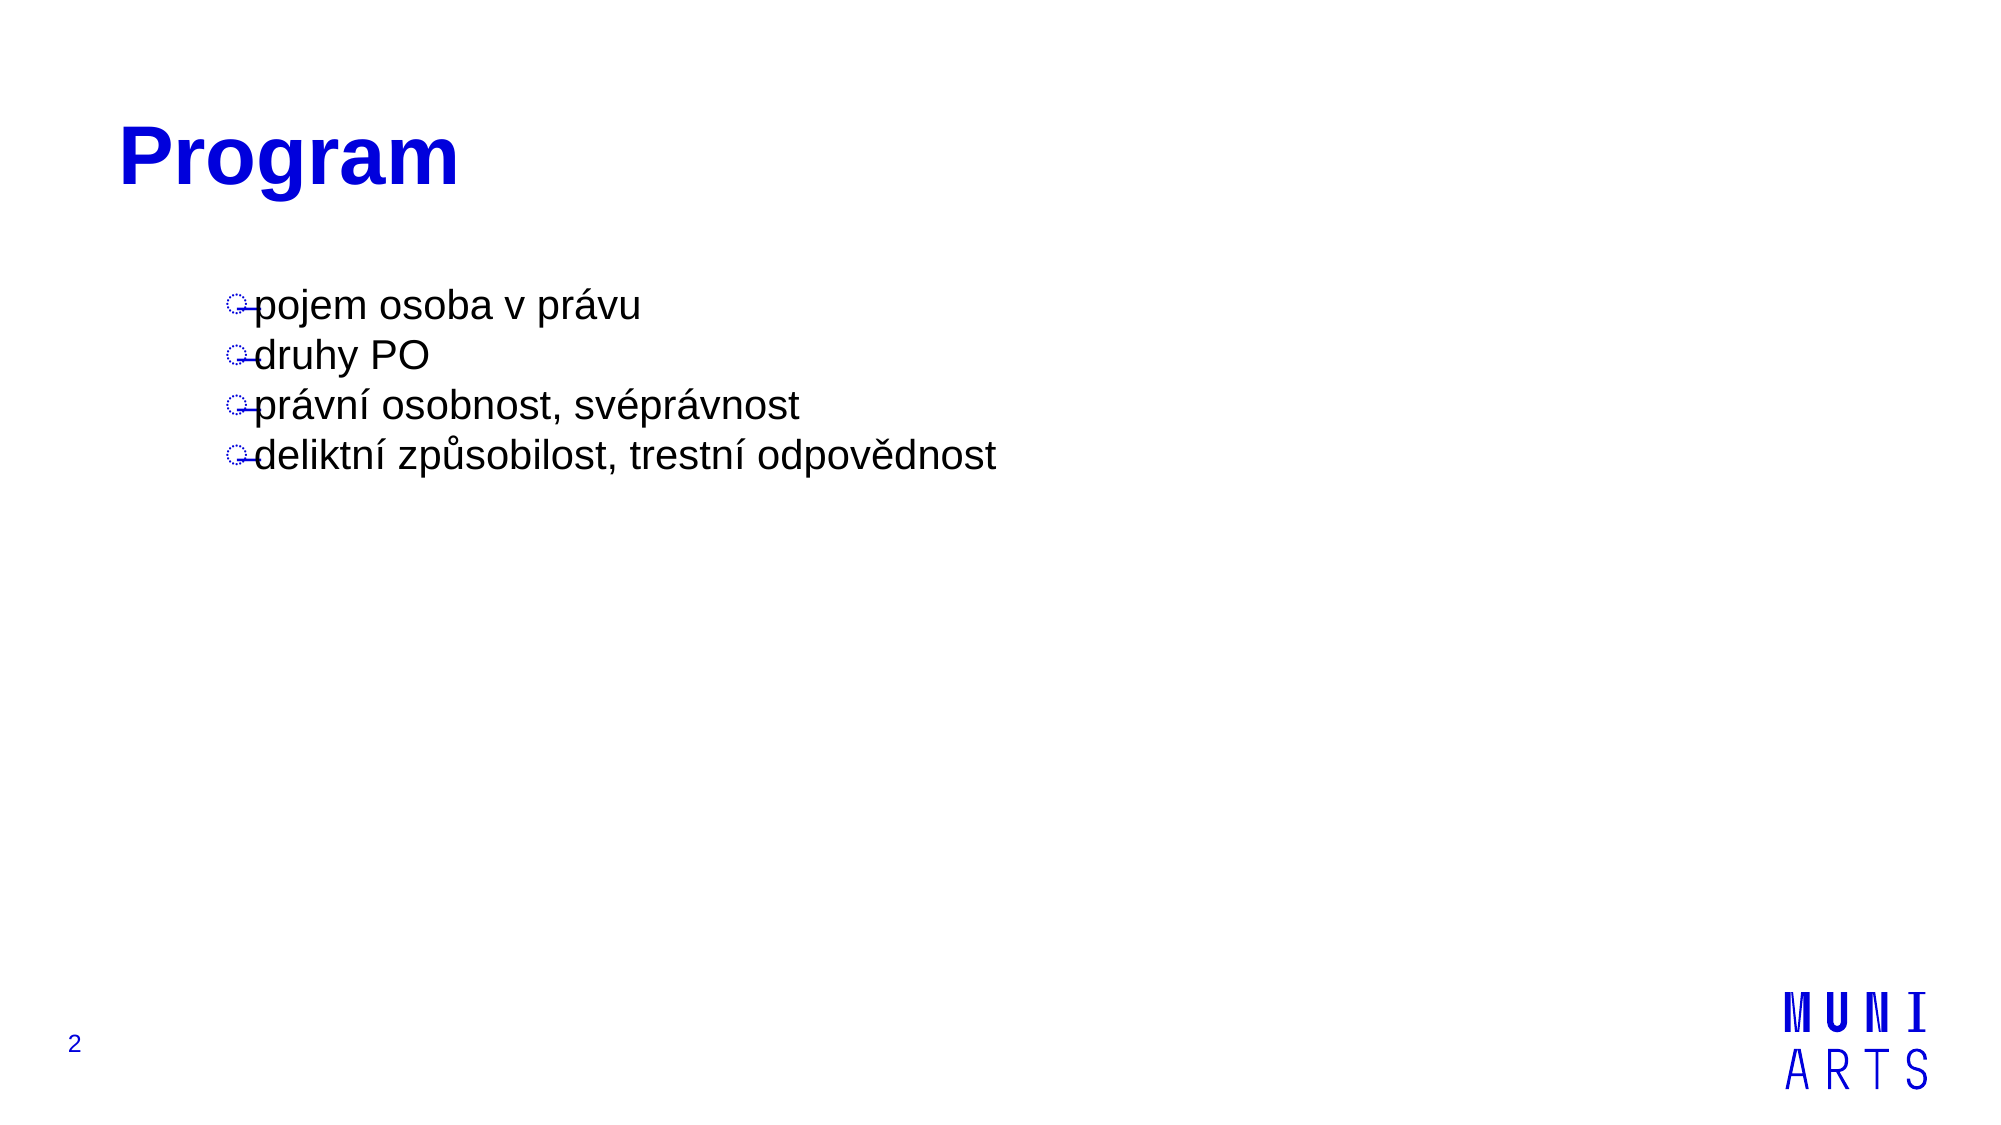

# Program
pojem osoba v právu
druhy PO
právní osobnost, svéprávnost
deliktní způsobilost, trestní odpovědnost